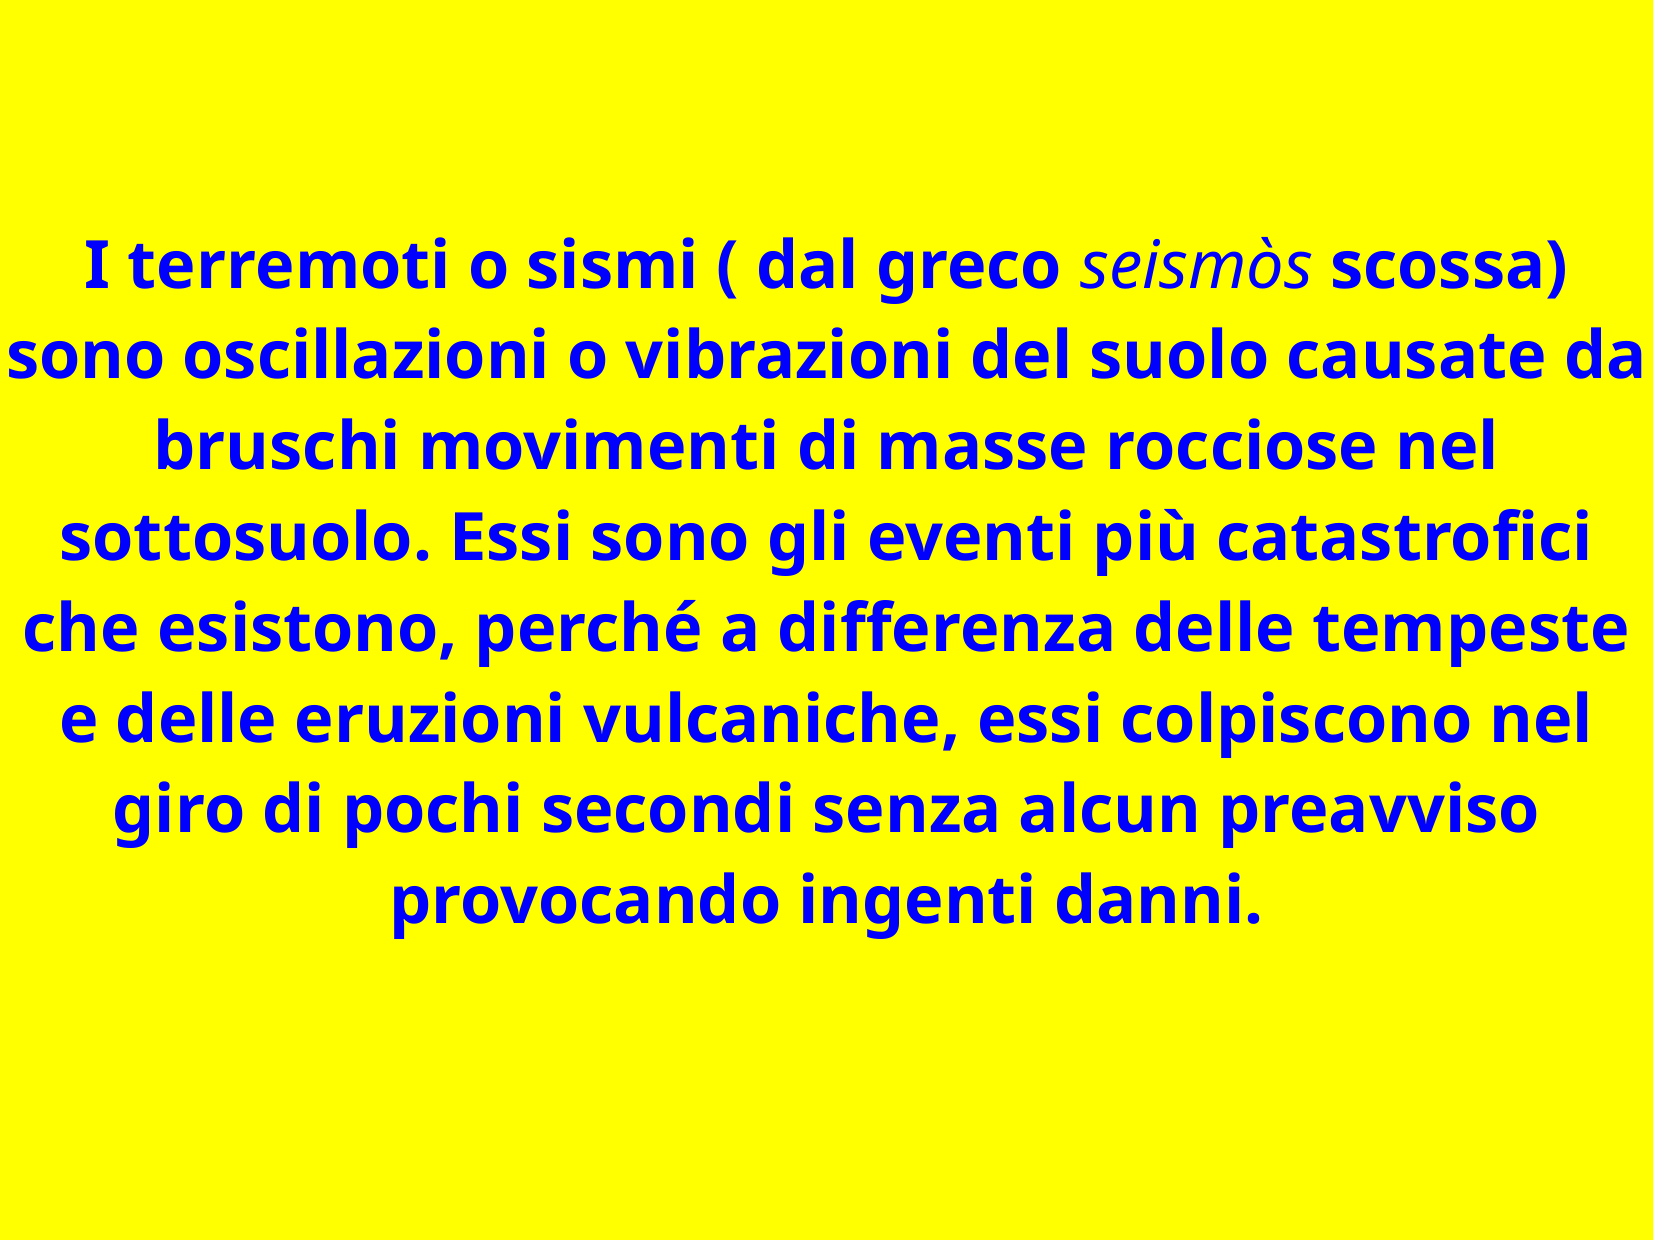

I terremoti o sismi ( dal greco seismòs scossa) sono oscillazioni o vibrazioni del suolo causate da bruschi movimenti di masse rocciose nel sottosuolo. Essi sono gli eventi più catastrofici che esistono, perché a differenza delle tempeste e delle eruzioni vulcaniche, essi colpiscono nel giro di pochi secondi senza alcun preavviso provocando ingenti danni.
#